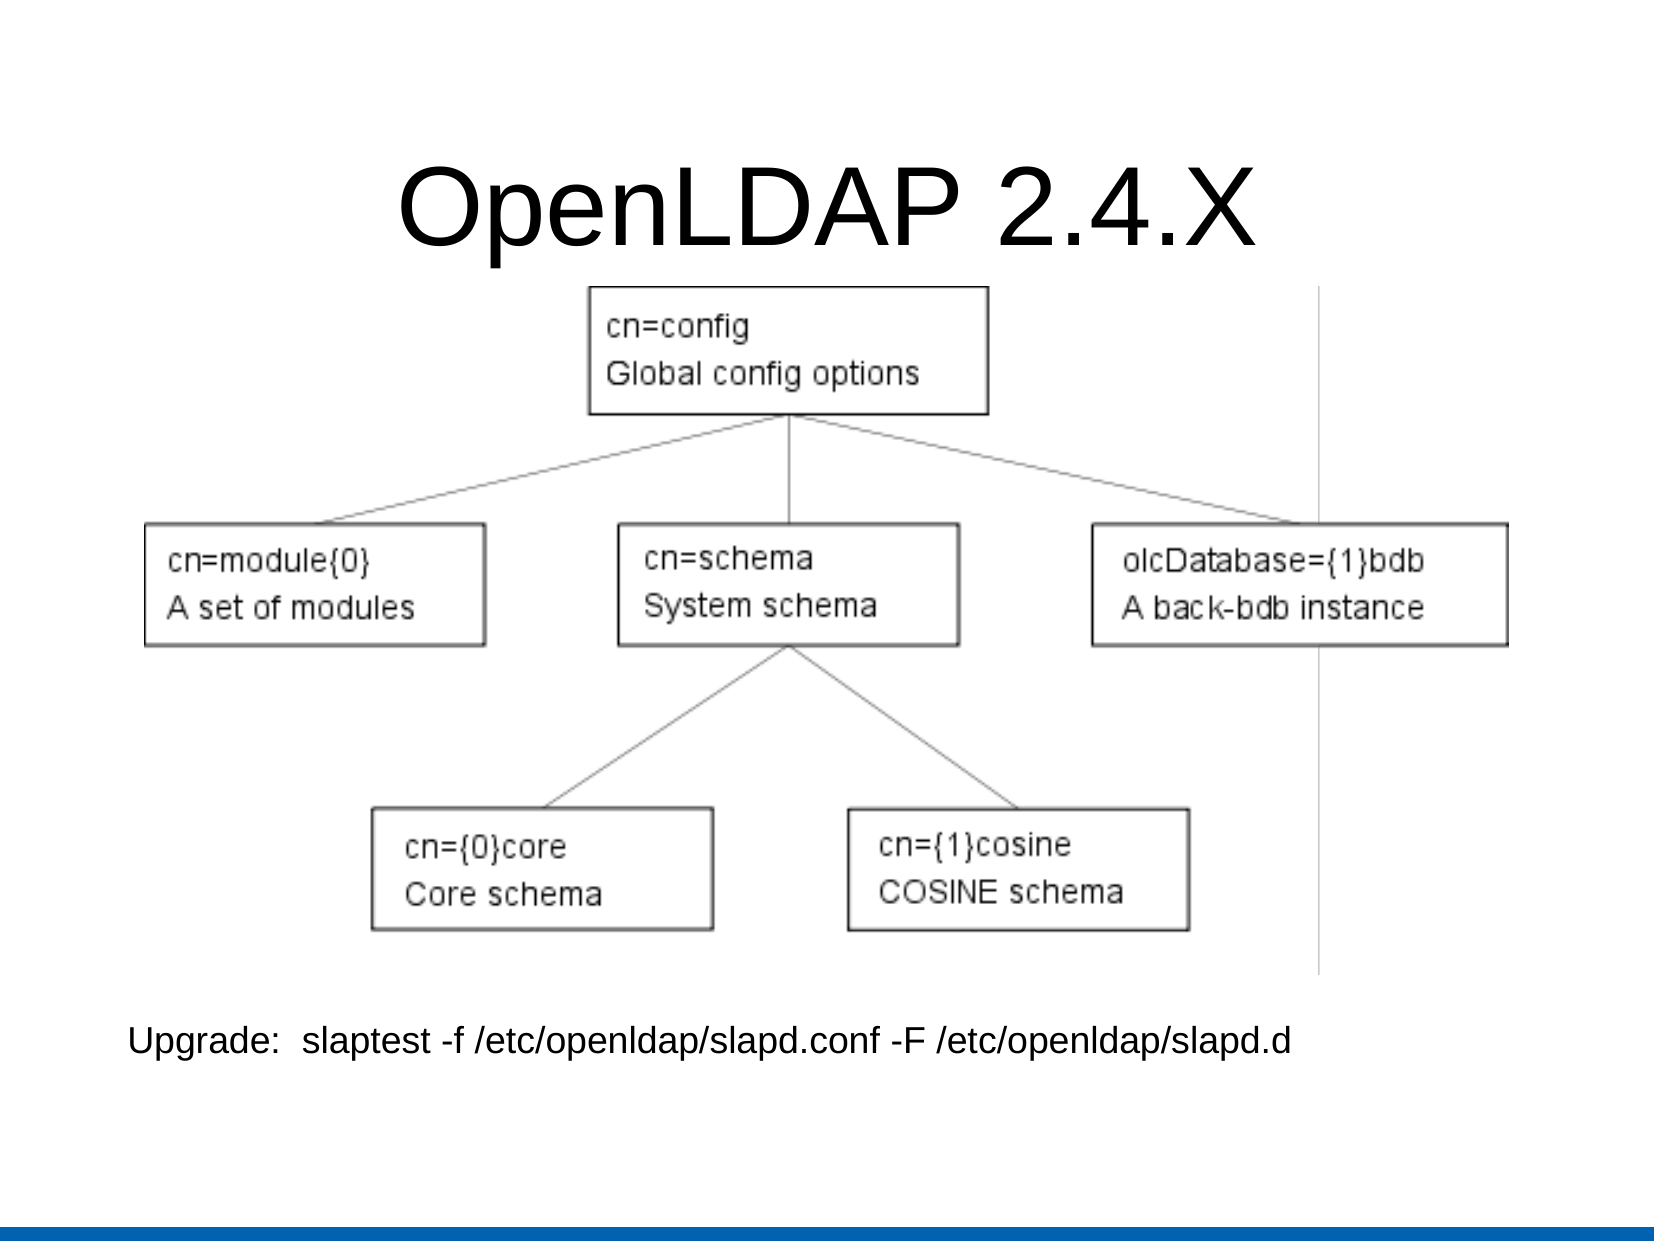

# OpenLDAP 2.4.X
Upgrade: slaptest -f /etc/openldap/slapd.conf -F /etc/openldap/slapd.d